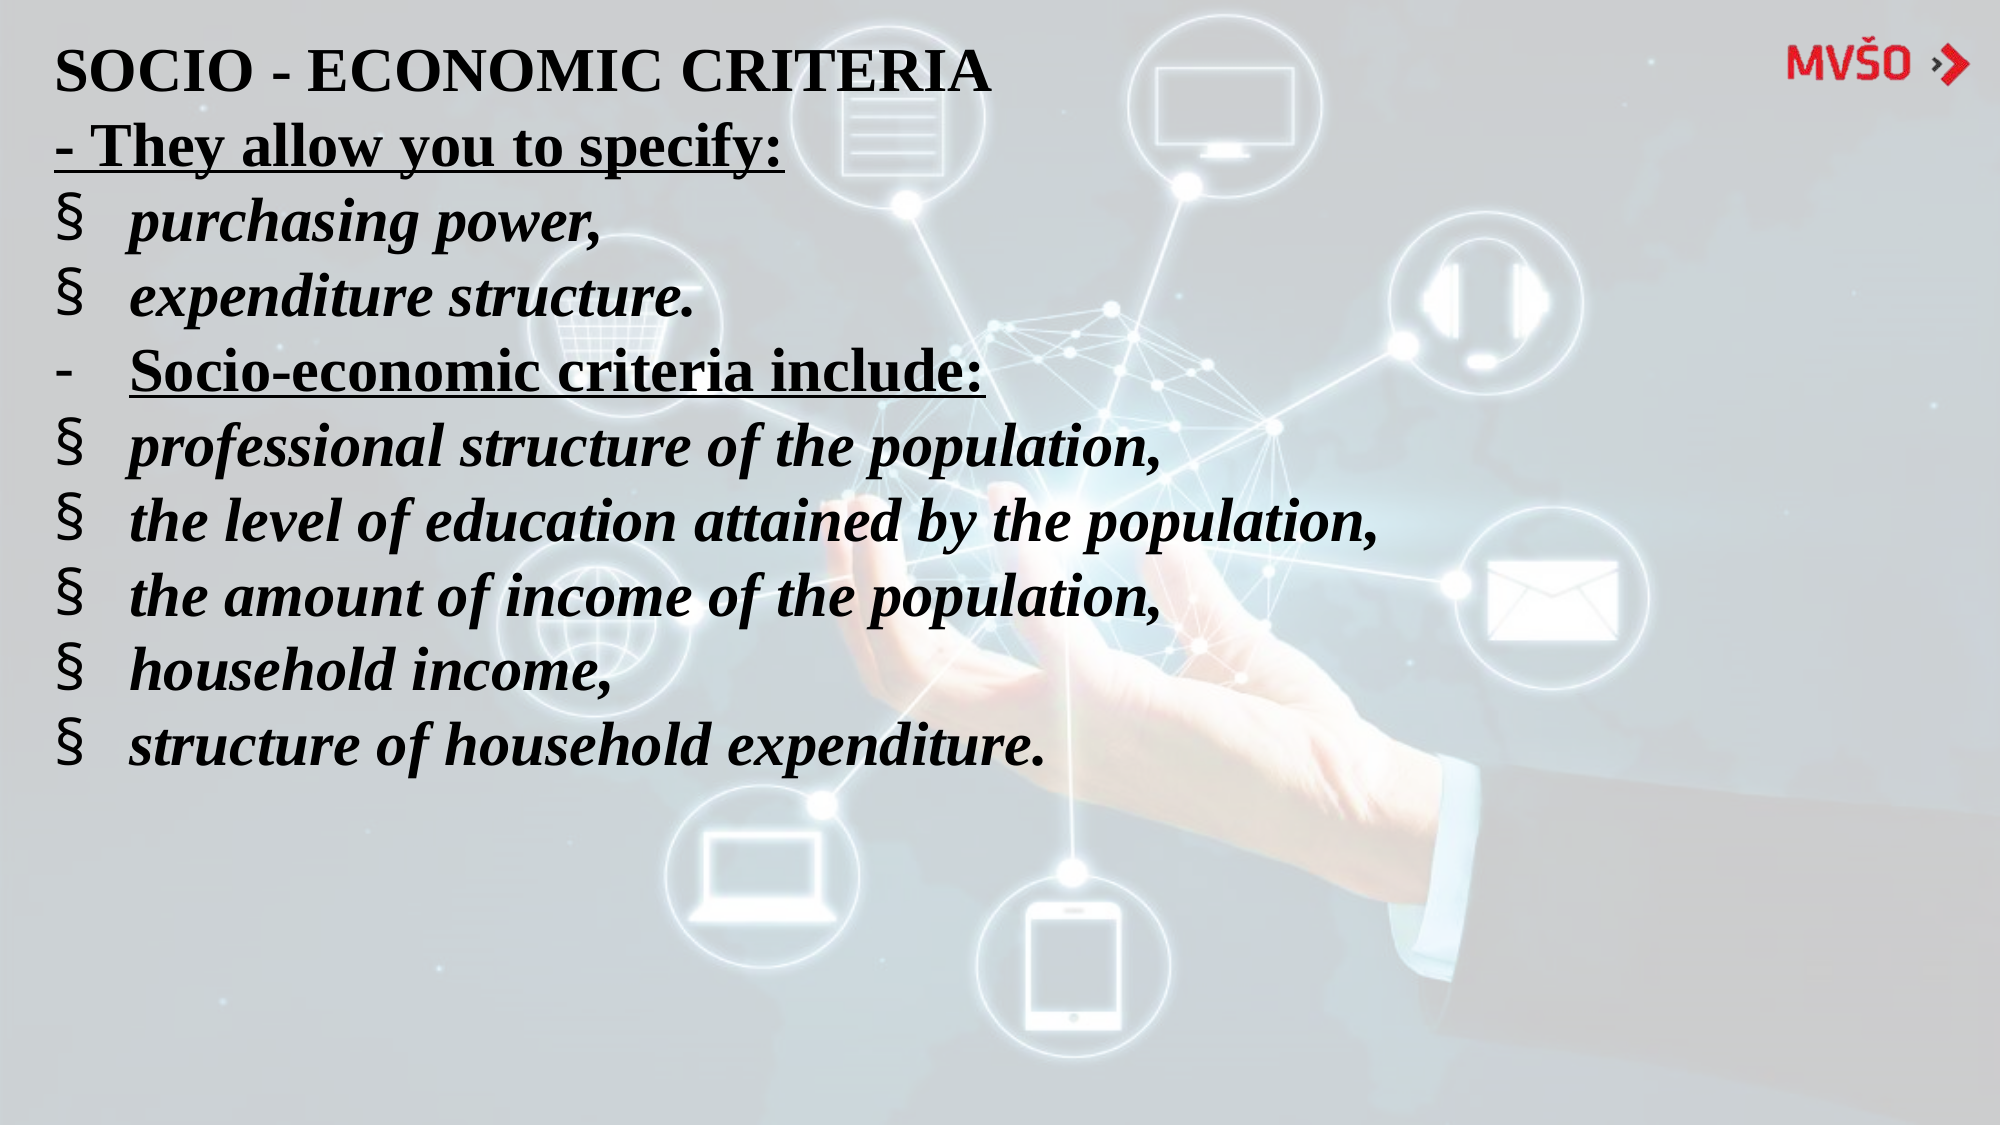

SOCIO - ECONOMIC CRITERIA
- They allow you to specify:
purchasing power,
expenditure structure.
Socio-economic criteria include:
professional structure of the population,
the level of education attained by the population,
the amount of income of the population,
household income,
structure of household expenditure.